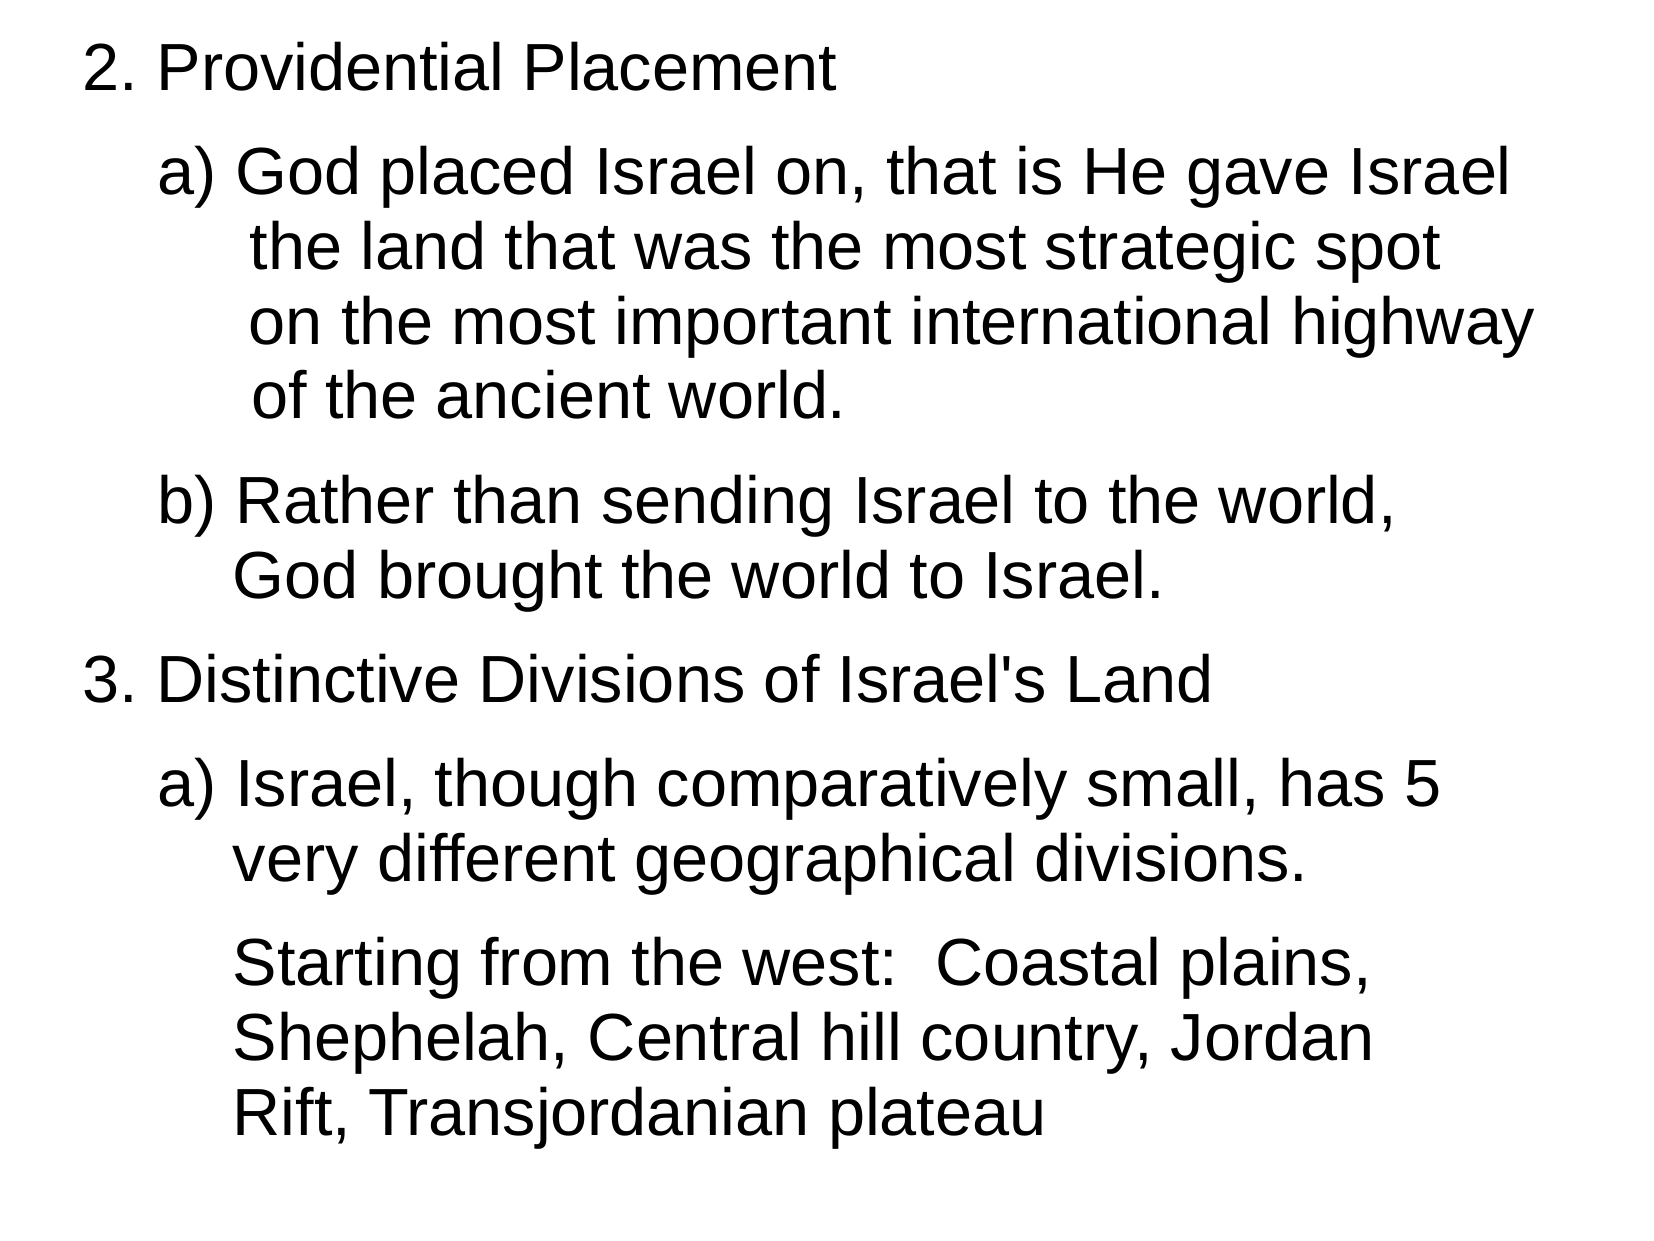

# 2. Providential Placement
 	a) God placed Israel on, that is He gave Israel 	 the land that was the most strategic spot 	 on the most important international highway 		 of the ancient world.
 	b) Rather than sending Israel to the world, 			God brought the world to Israel.
3. Distinctive Divisions of Israel's Land
 	a) Israel, though comparatively small, has 5 			very different geographical divisions.
 		Starting from the west: Coastal plains, 				Shephelah, Central hill country, Jordan 				Rift, Transjordanian plateau